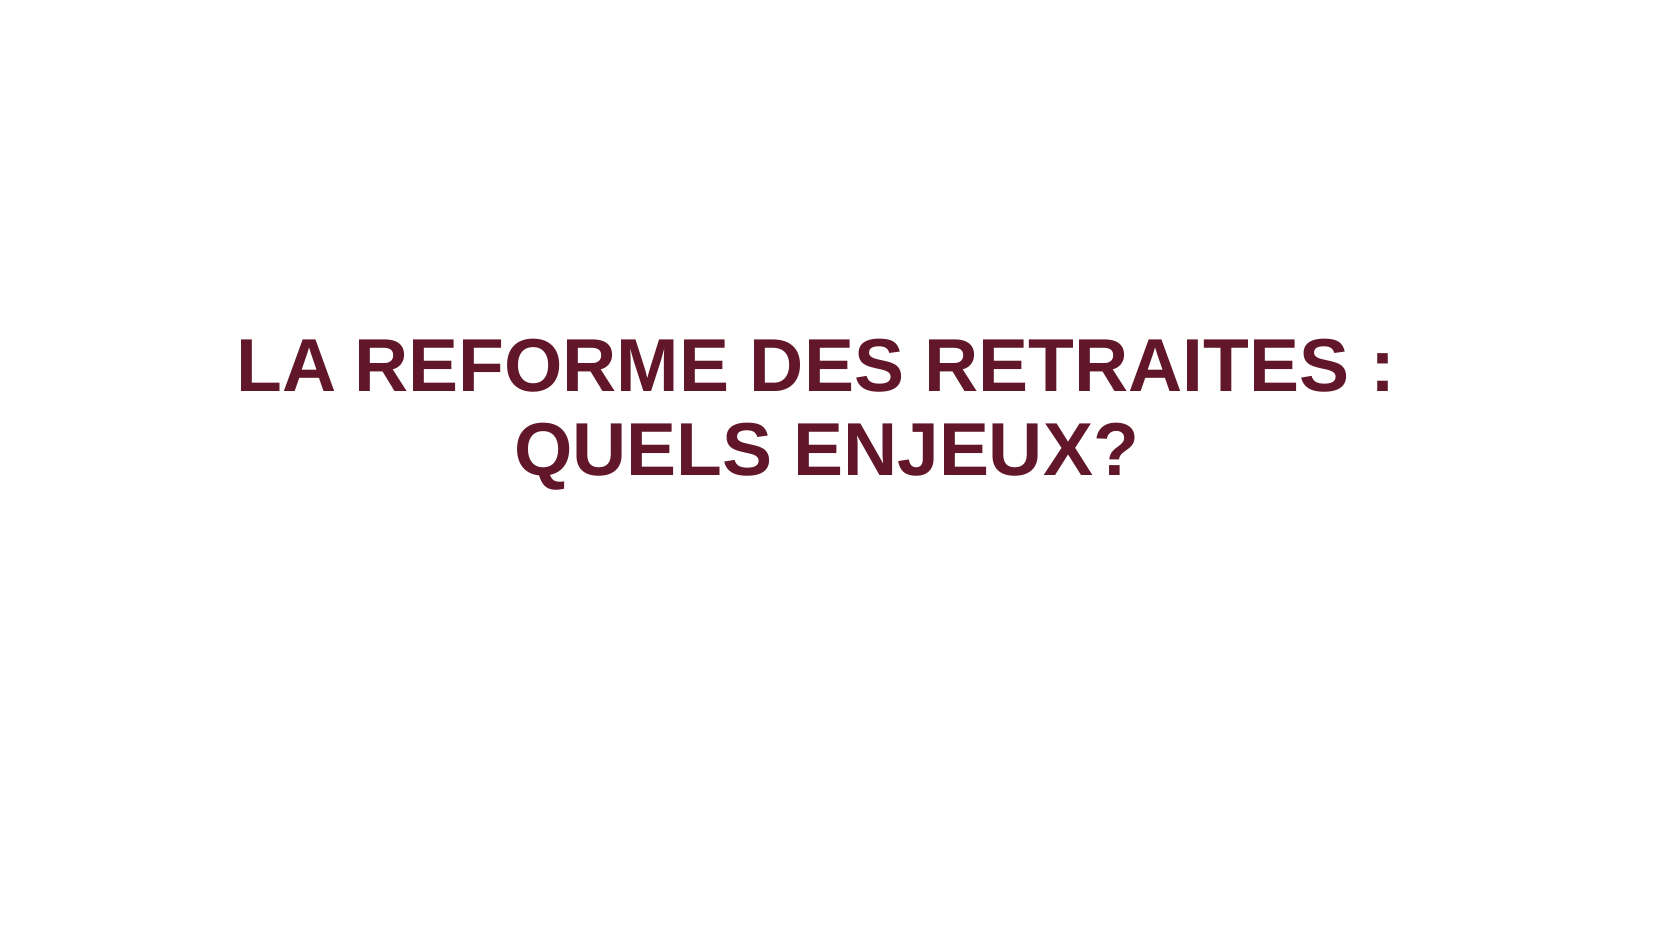

# LA REFORME DES RETRAITES :
QUELS ENJEUX?